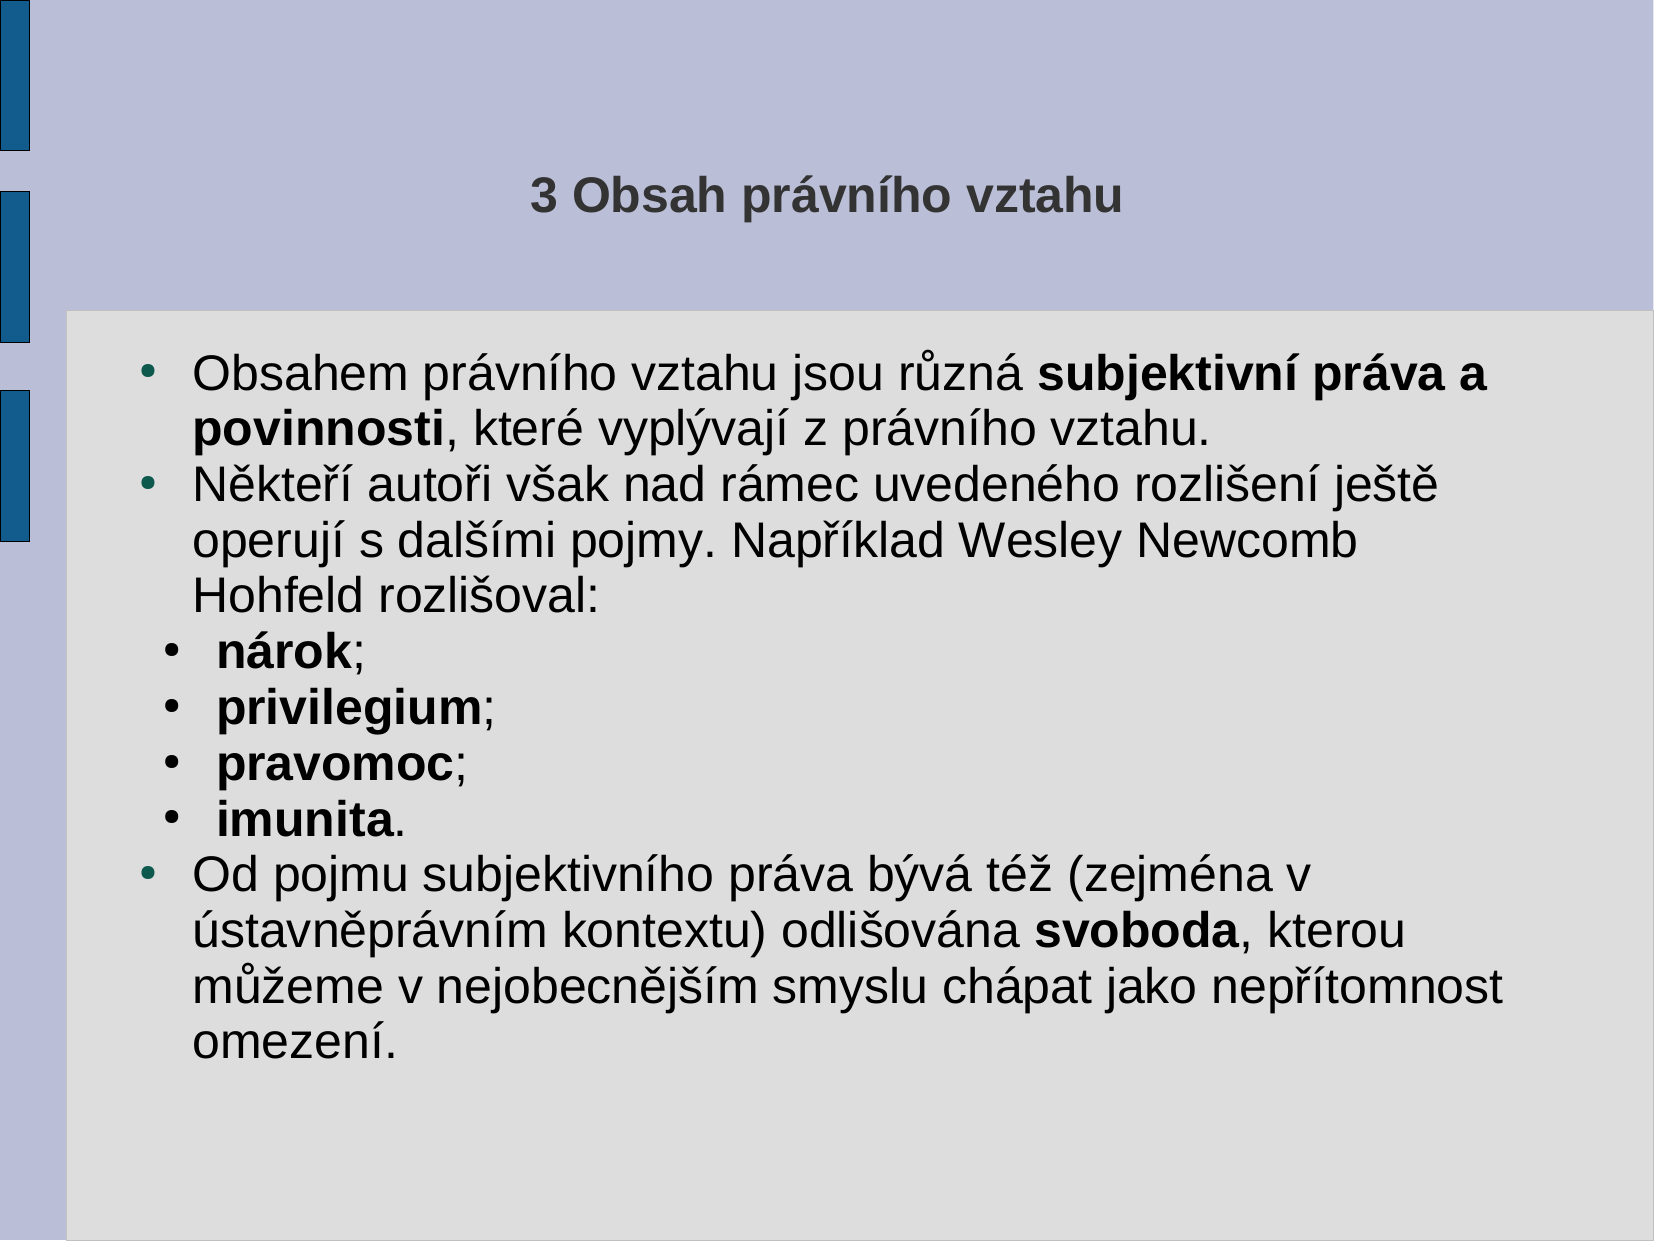

# 3 Obsah právního vztahu
Obsahem právního vztahu jsou různá subjektivní práva a povinnosti, které vyplývají z právního vztahu.
Někteří autoři však nad rámec uvedeného rozlišení ještě operují s dalšími pojmy. Například Wesley Newcomb Hohfeld rozlišoval:
nárok;
privilegium;
pravomoc;
imunita.
Od pojmu subjektivního práva bývá též (zejména v ústavněprávním kontextu) odlišována svoboda, kterou můžeme v nejobecnějším smyslu chápat jako nepřítomnost omezení.